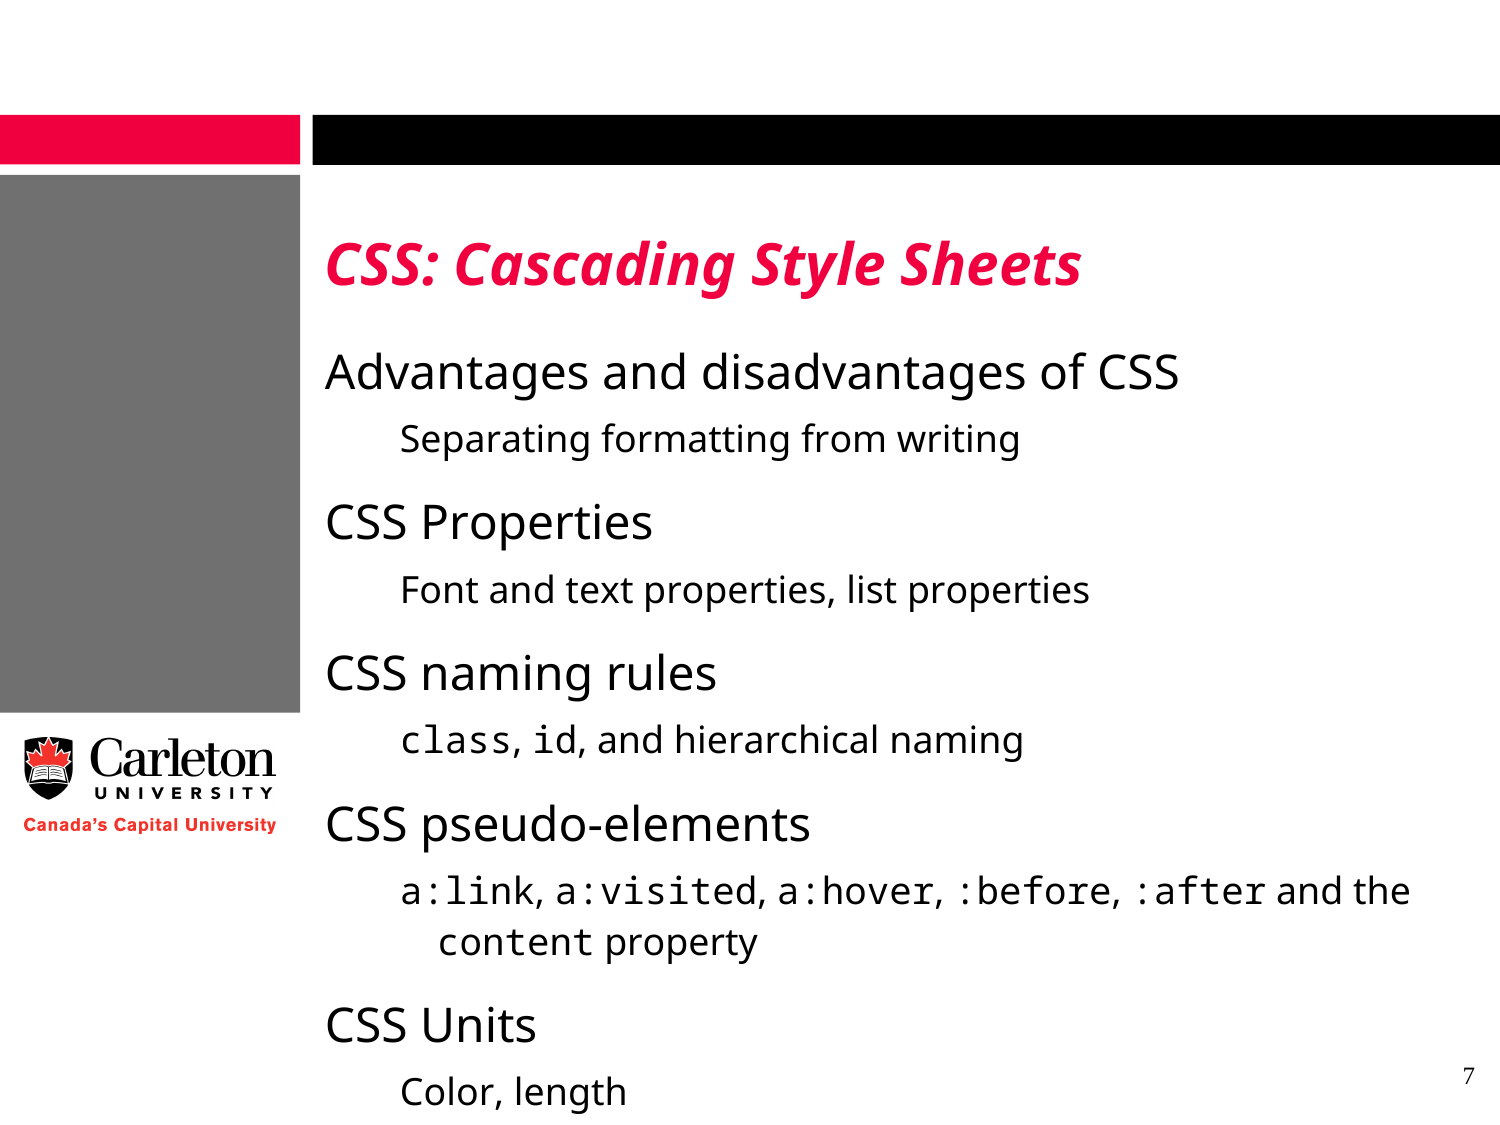

# CSS: Cascading Style Sheets
Advantages and disadvantages of CSS
Separating formatting from writing
CSS Properties
Font and text properties, list properties
CSS naming rules
class, id, and hierarchical naming
CSS pseudo-elements
a:link, a:visited, a:hover, :before, :after and the content property
CSS Units
Color, length
7